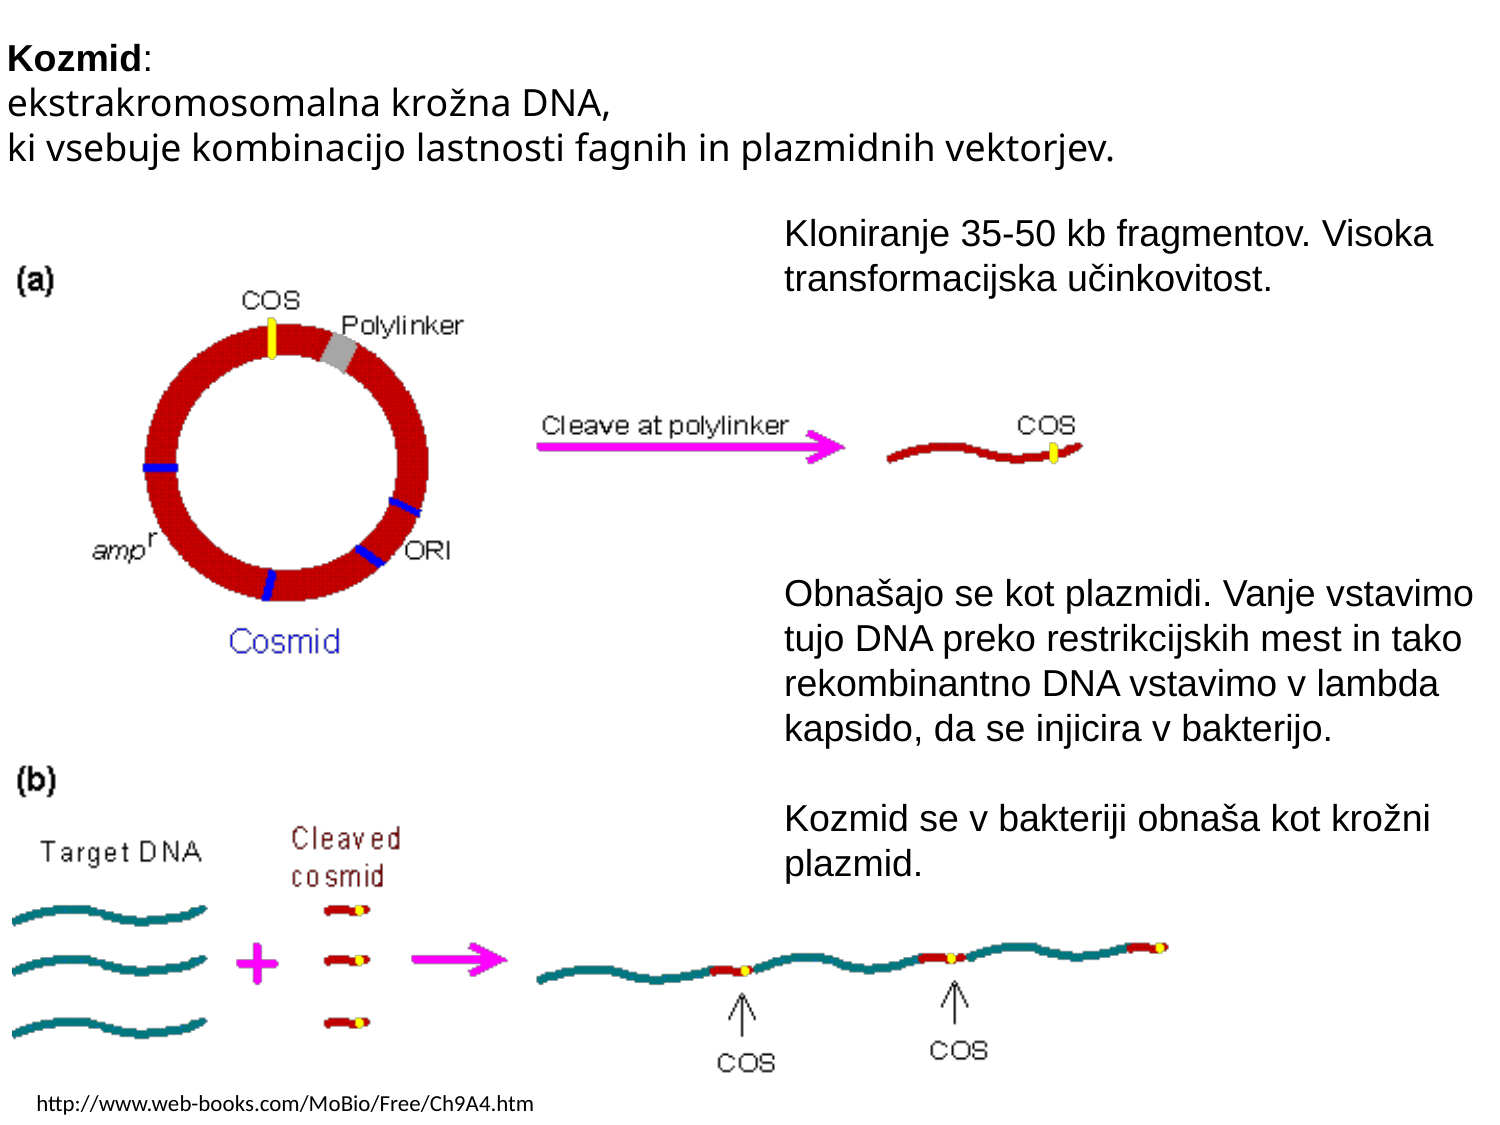

Kozmid:
ekstrakromosomalna krožna DNA,
ki vsebuje kombinacijo lastnosti fagnih in plazmidnih vektorjev.
Kloniranje 35-50 kb fragmentov. Visoka transformacijska učinkovitost.
Obnašajo se kot plazmidi. Vanje vstavimo tujo DNA preko restrikcijskih mest in tako rekombinantno DNA vstavimo v lambda kapsido, da se injicira v bakterijo.
Kozmid se v bakteriji obnaša kot krožni plazmid.
http://www.web-books.com/MoBio/Free/Ch9A4.htm